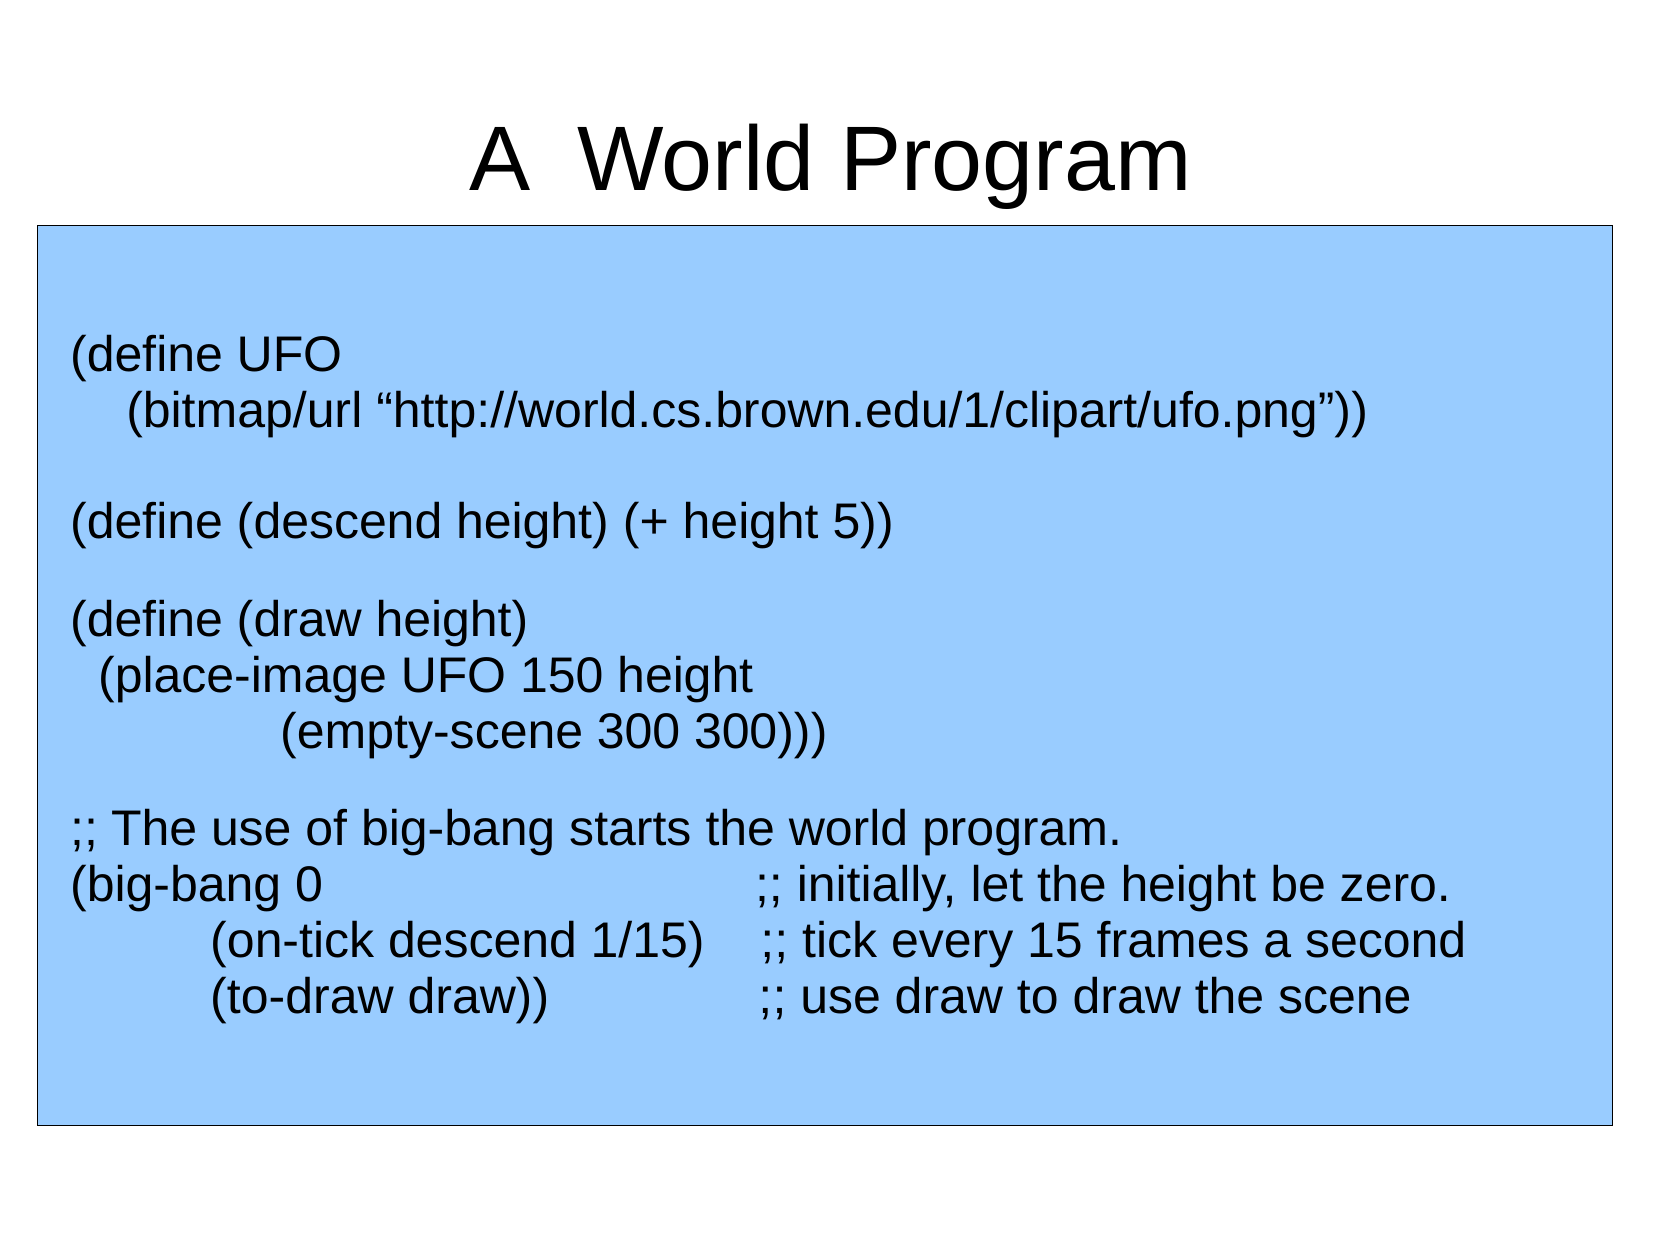

# A World Program
(define UFO
 (bitmap/url “http://world.cs.brown.edu/1/clipart/ufo.png”))
(define (descend height) (+ height 5))
(define (draw height)
 (place-image UFO 150 height
 (empty-scene 300 300)))
;; The use of big-bang starts the world program.
(big-bang 0 ;; initially, let the height be zero.
 (on-tick descend 1/15) ;; tick every 15 frames a second
 (to-draw draw)) ;; use draw to draw the scene